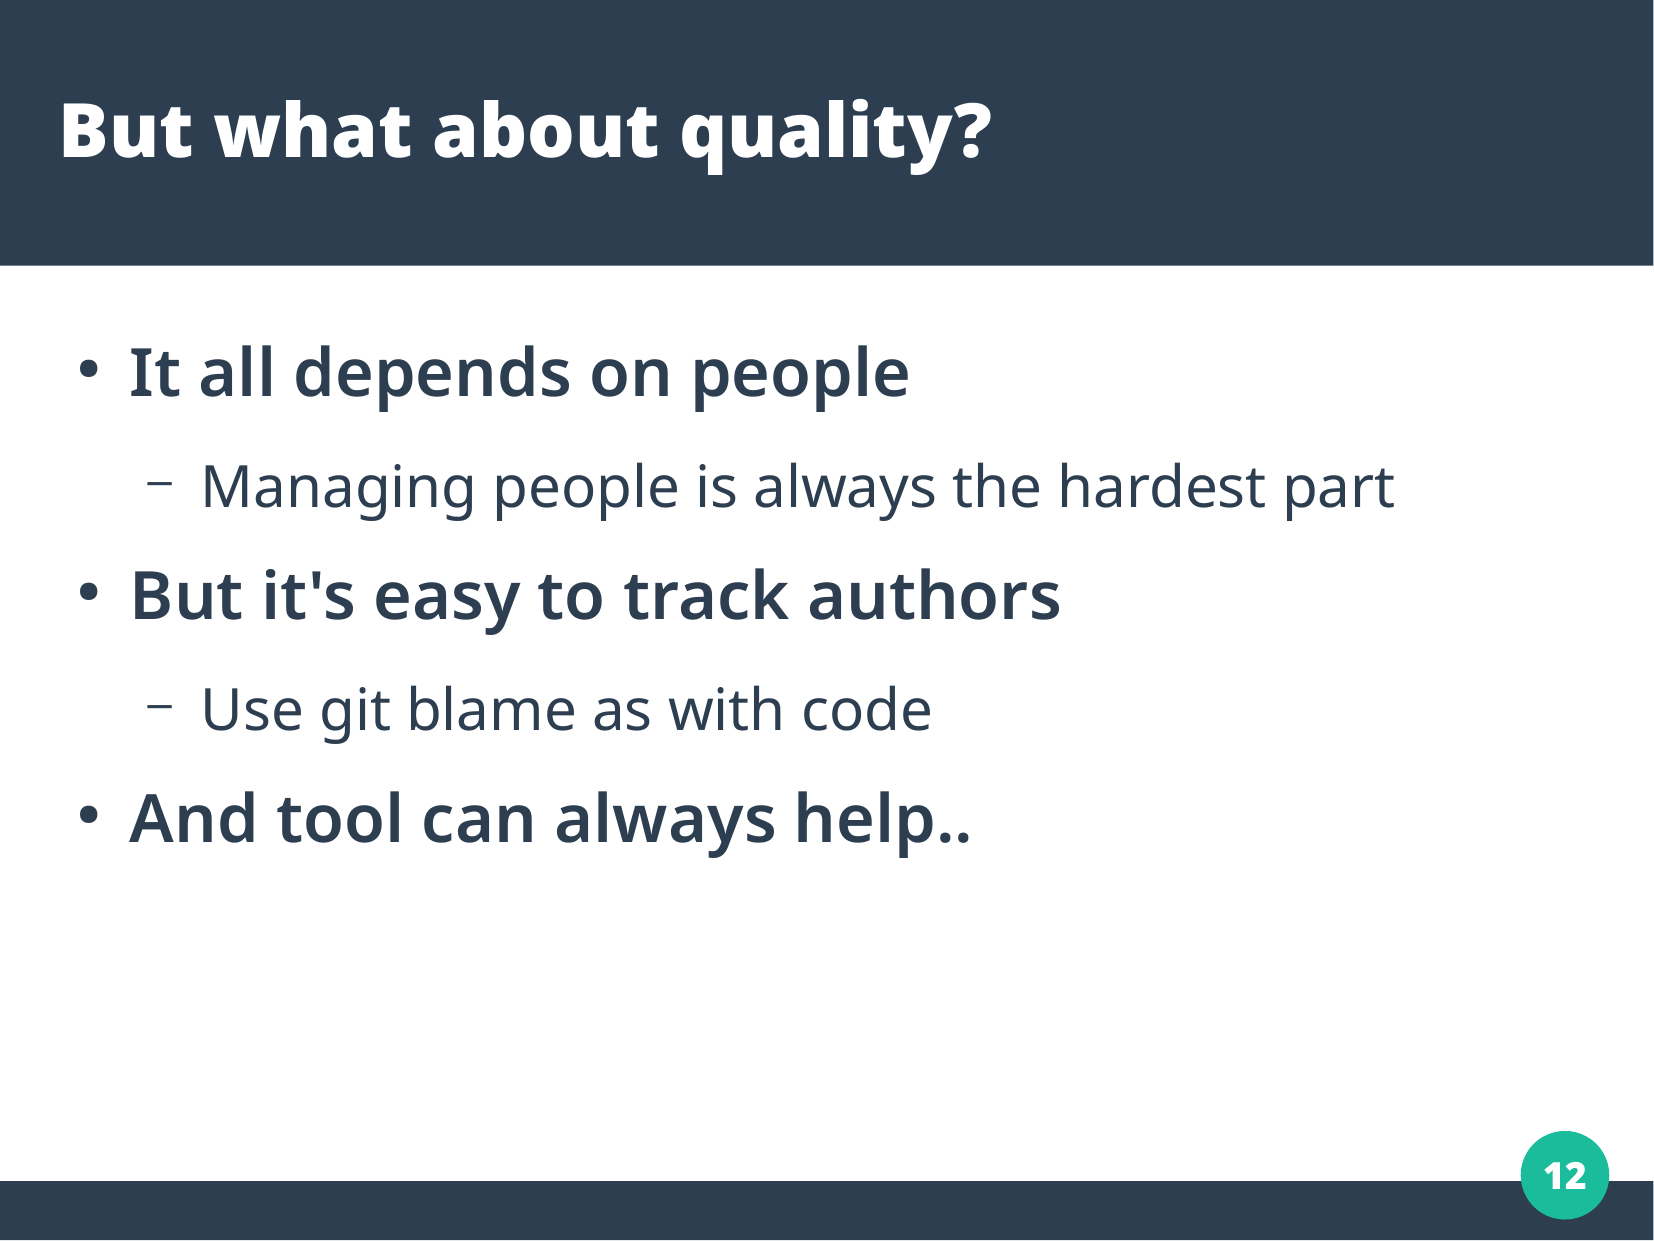

# But what about quality?
It all depends on people
Managing people is always the hardest part
But it's easy to track authors
Use git blame as with code
And tool can always help..
12